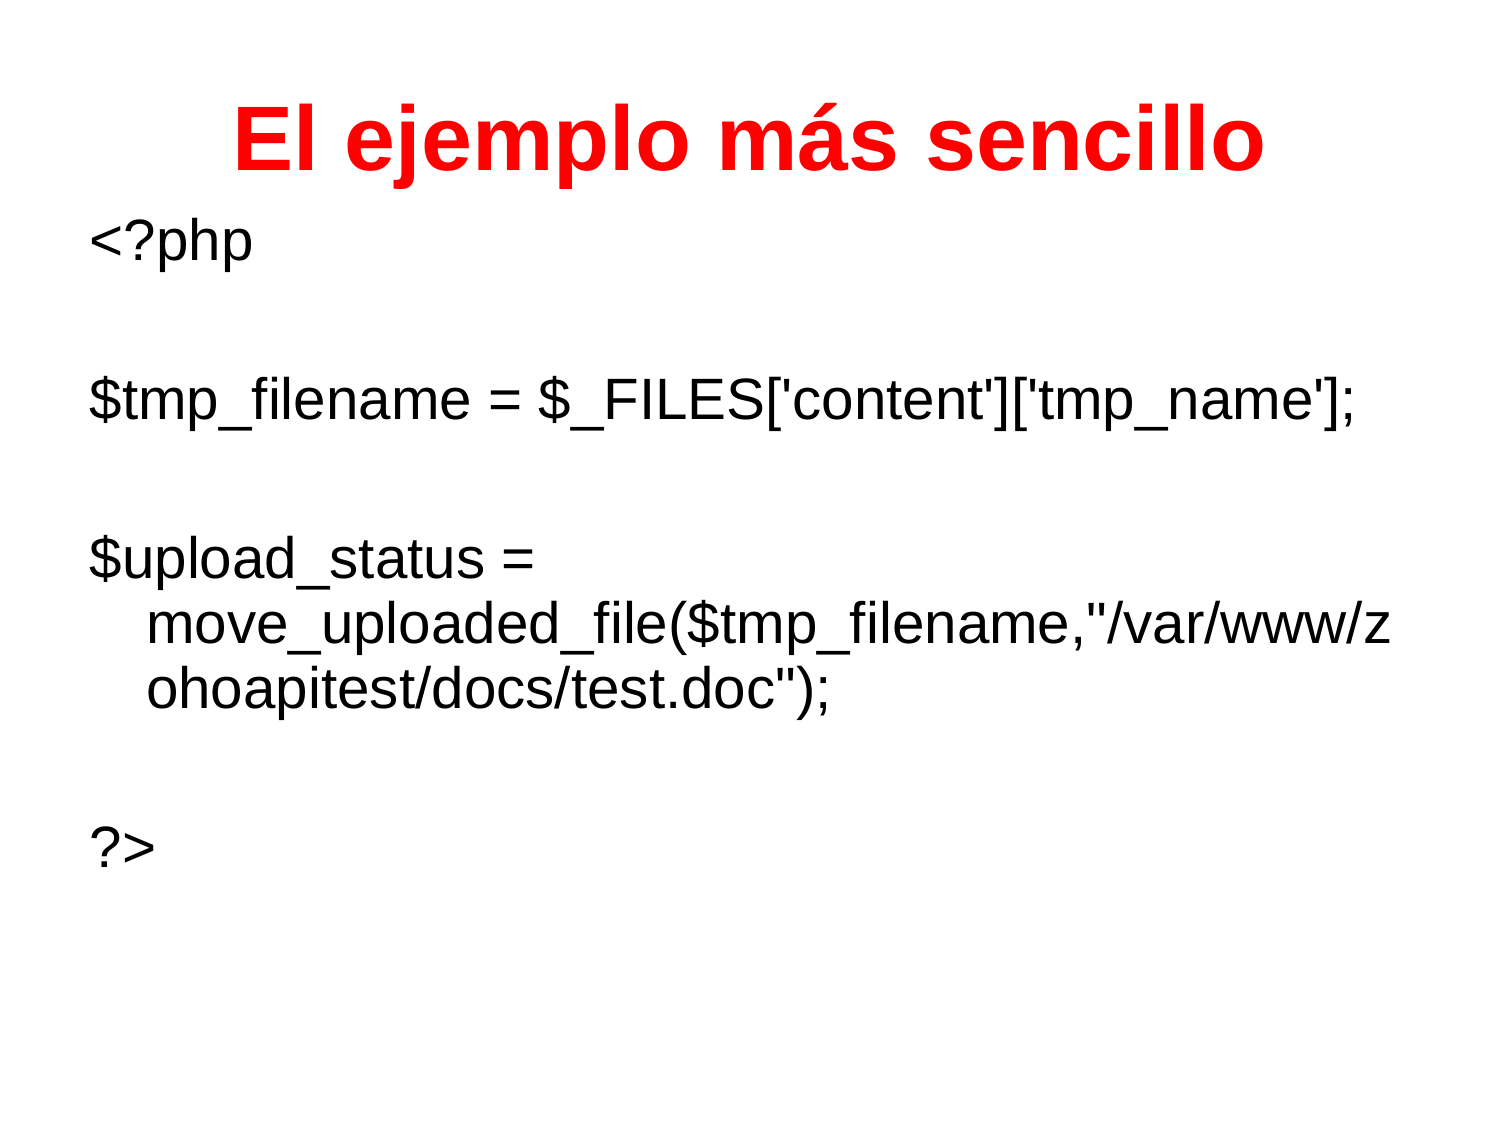

# El ejemplo más sencillo
<?php
$tmp_filename = $_FILES['content']['tmp_name'];
$upload_status = move_uploaded_file($tmp_filename,"/var/www/zohoapitest/docs/test.doc");
?>